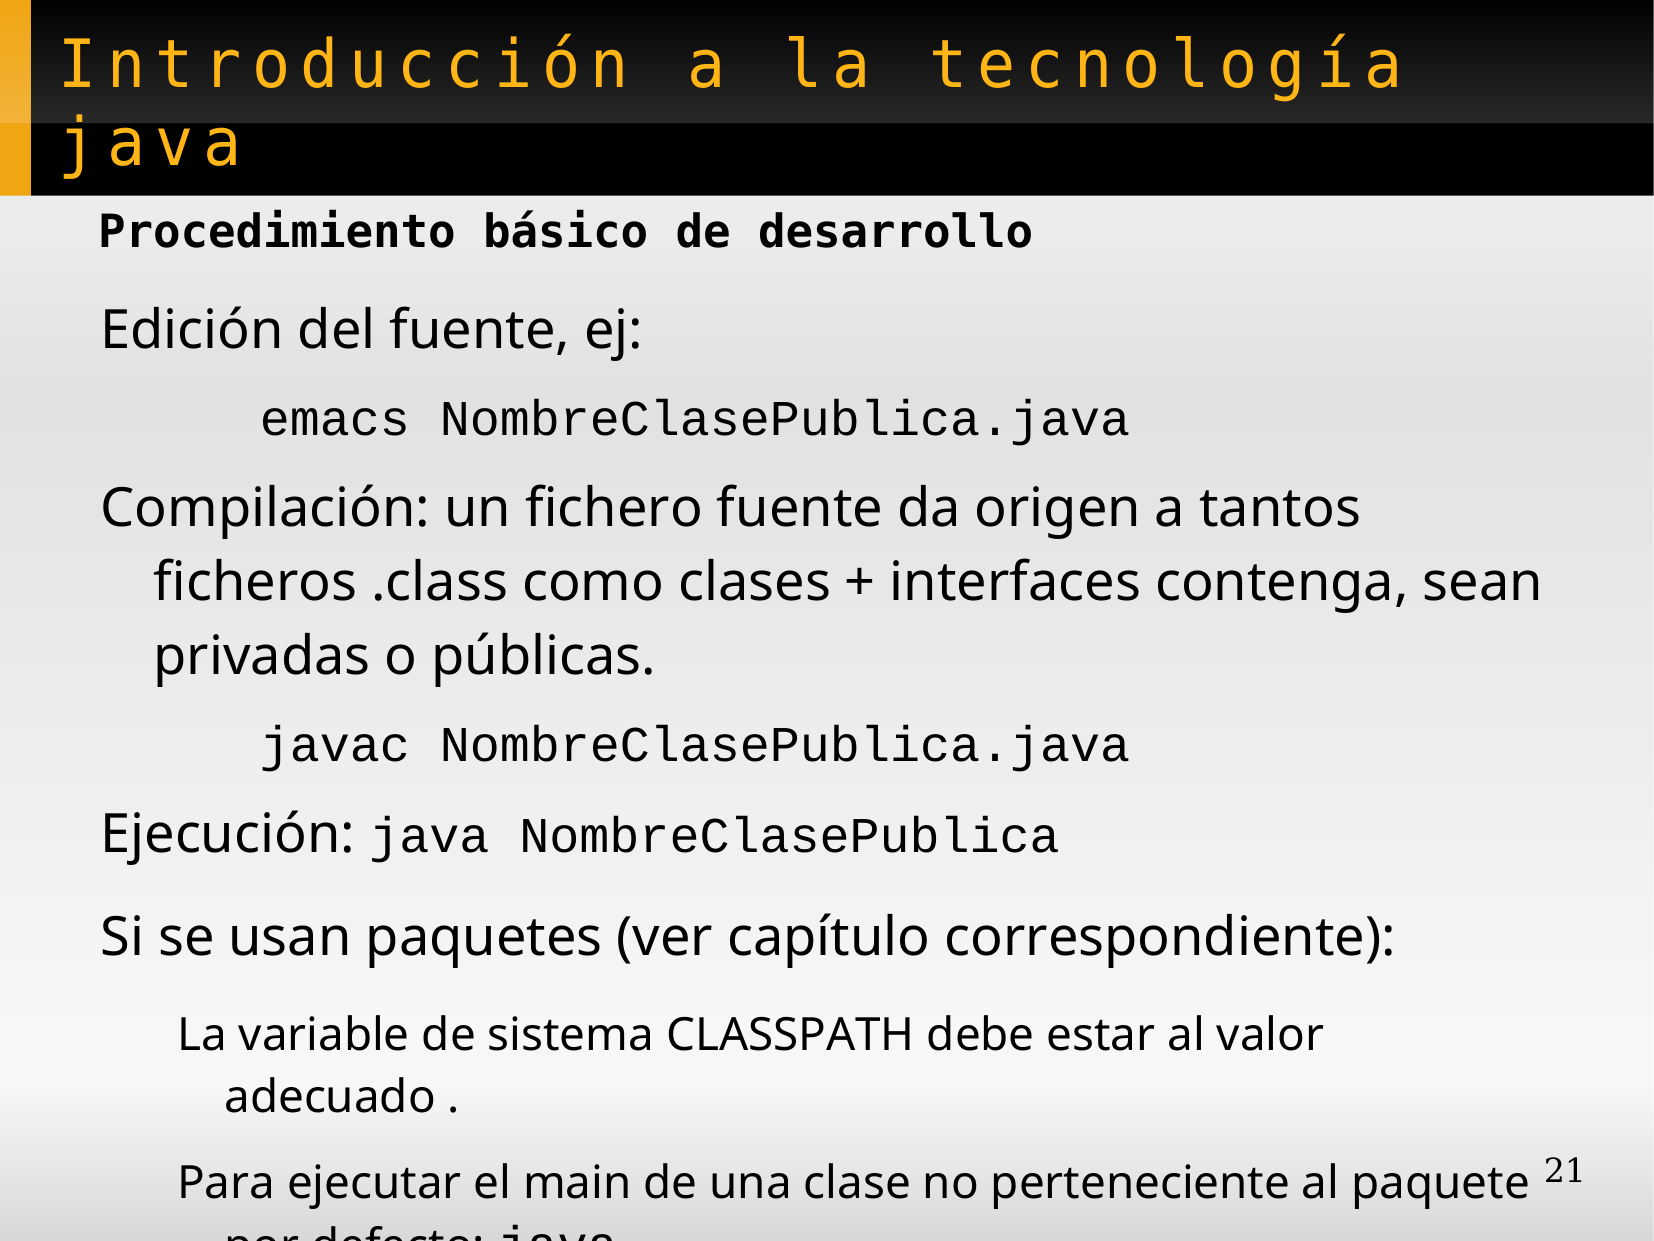

# Introducción a la tecnología java
Procedimiento básico de desarrollo
Edición del fuente, ej:
emacs NombreClasePublica.java
Compilación: un fichero fuente da origen a tantos ficheros .class como clases + interfaces contenga, sean privadas o públicas.
javac NombreClasePublica.java
Ejecución: java NombreClasePublica
Si se usan paquetes (ver capítulo correspondiente):
La variable de sistema CLASSPATH debe estar al valor adecuado .
Para ejecutar el main de una clase no perteneciente al paquete por defecto: java nombrePaquete.NombreClasePublica
21